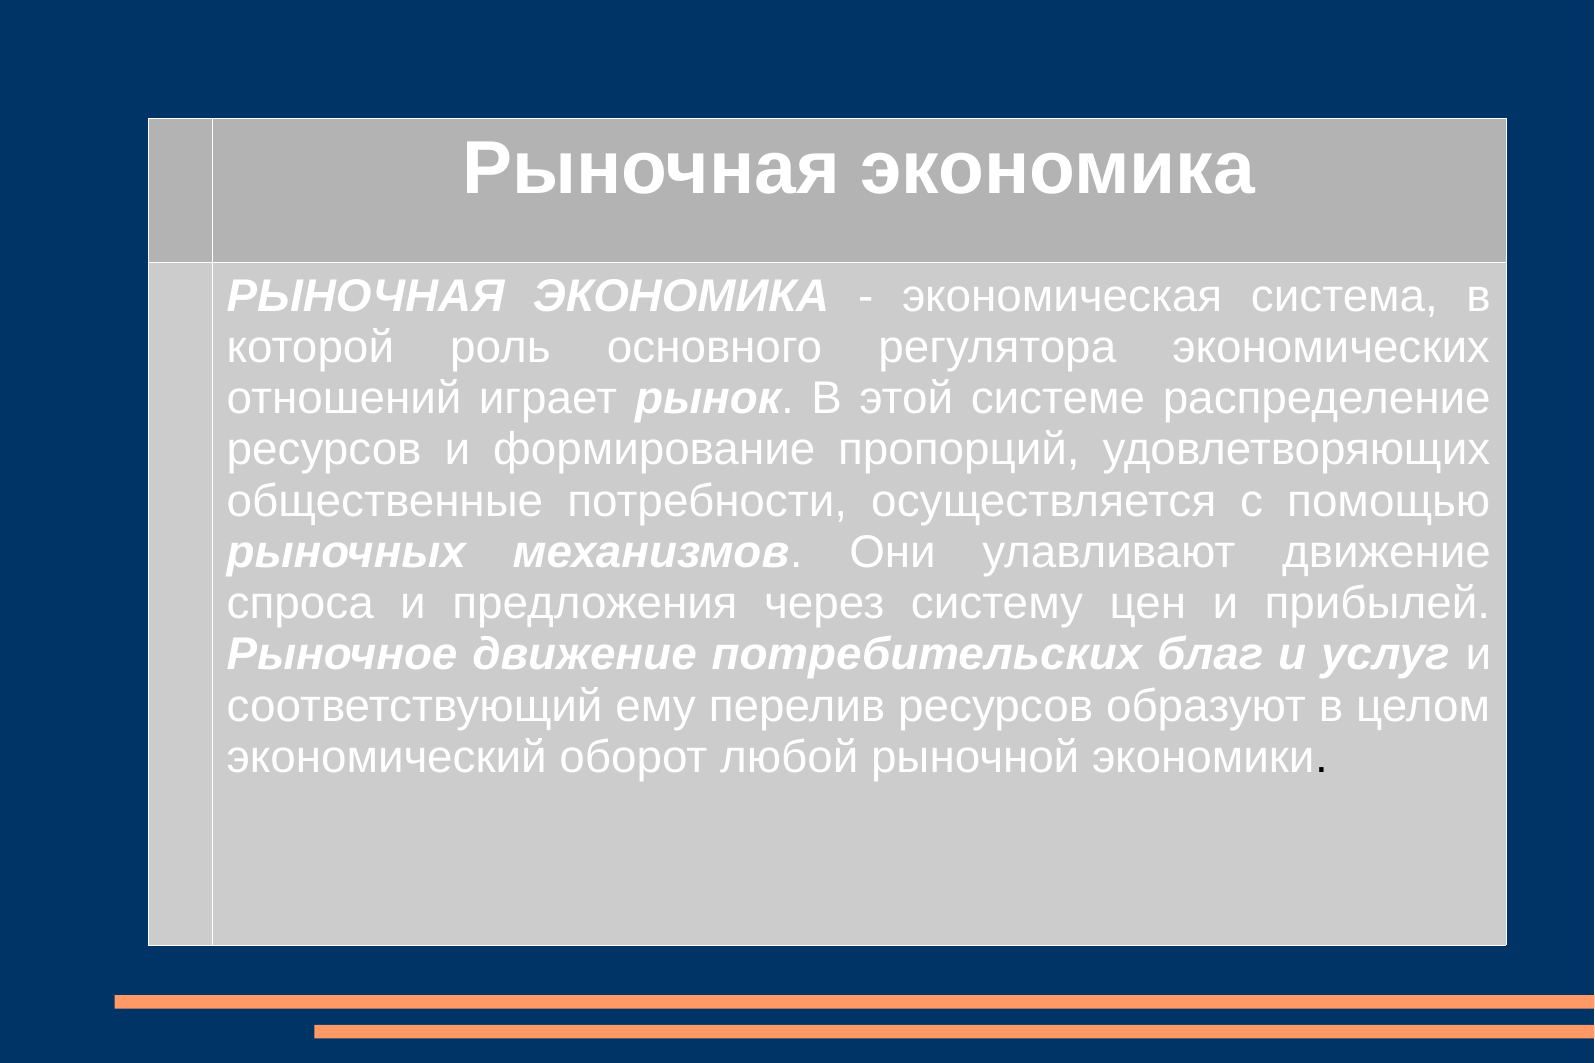

| | Рыночная экономика |
| --- | --- |
| | РЫНОЧНАЯ ЭКОНОМИКА - экономическая система, в которой роль основного регулятора экономических отношений играет рынок. В этой системе распределение ресурсов и формирование пропорций, удовлетворяющих общественные потребности, осуществляется с помощью рыночных механизмов. Они улавливают движение спроса и предложения через систему цен и прибылей. Рыночное движение потребительских благ и услуг и соответствующий ему перелив ресурсов образуют в целом экономический оборот любой рыночной экономики. |